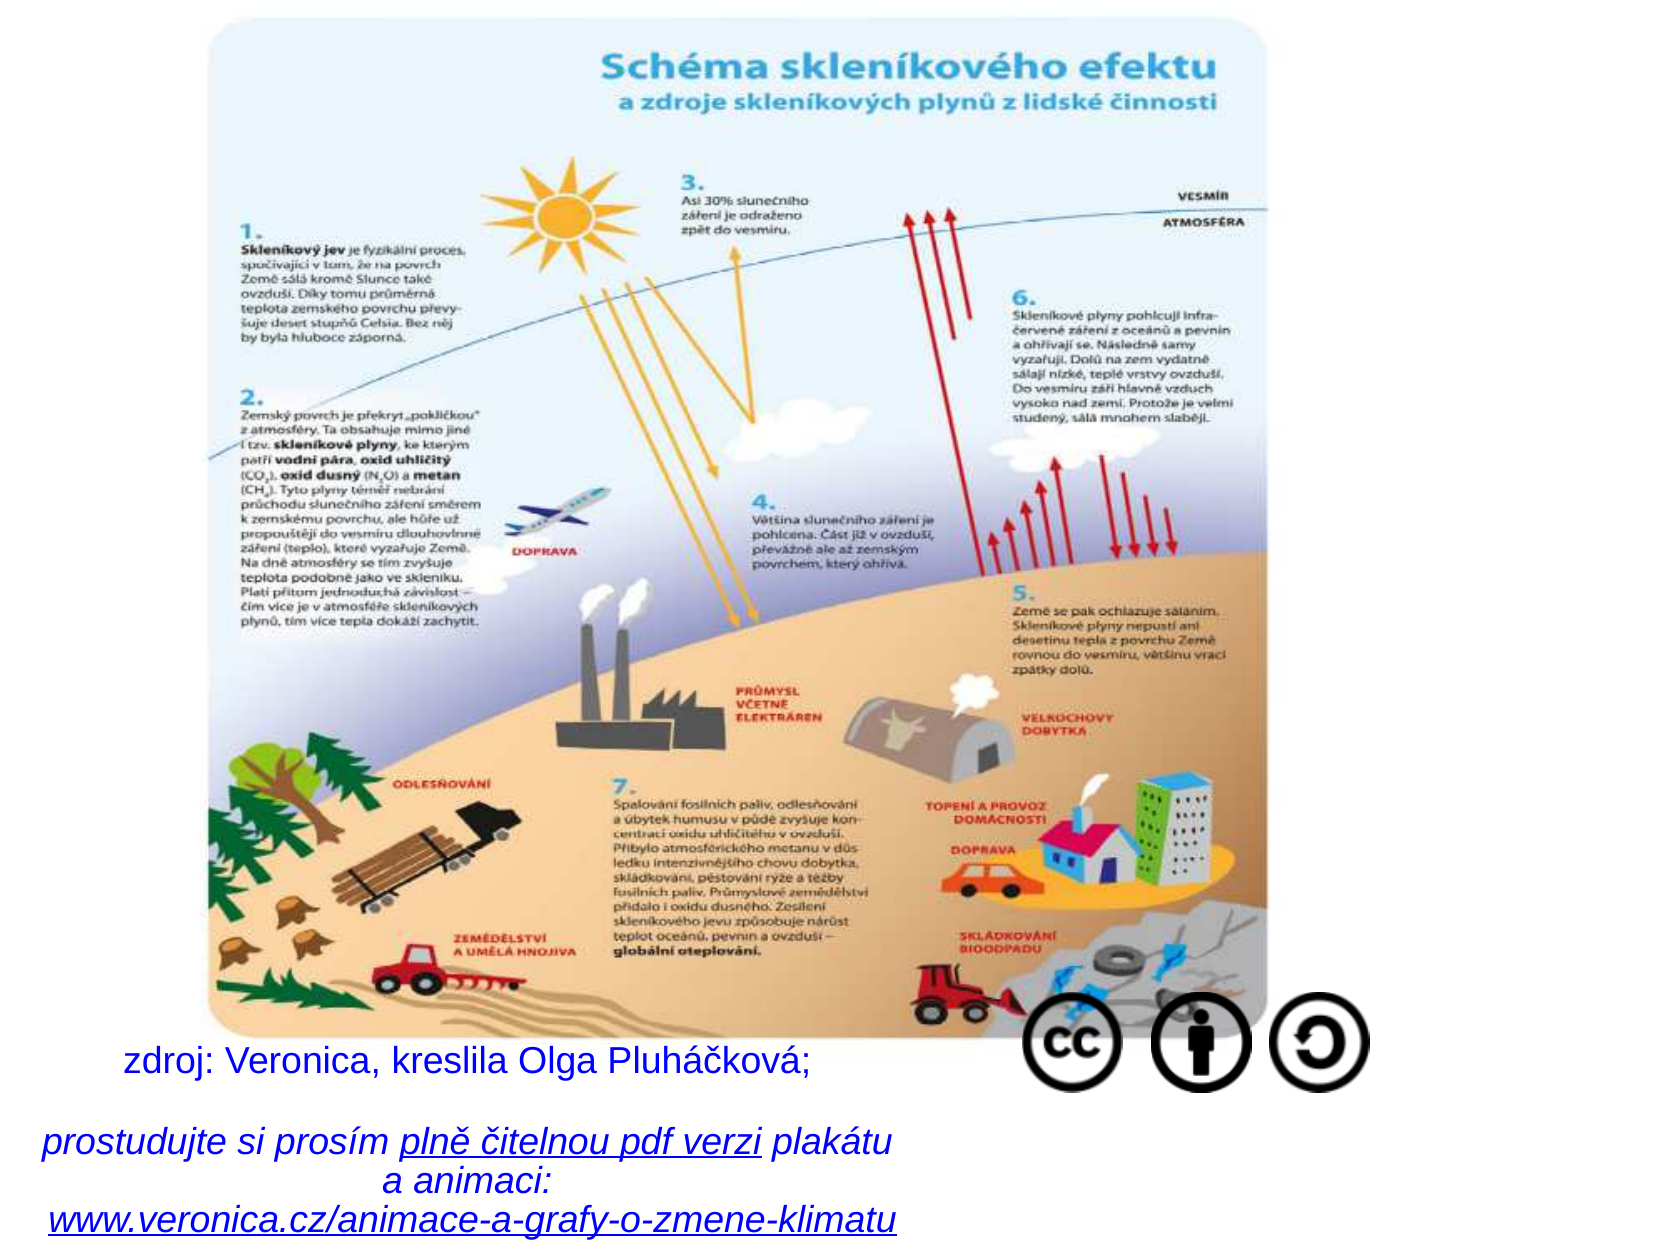

zdroj: Veronica, kreslila Olga Pluháčková;
prostudujte si prosím plně čitelnou pdf verzi plakátu
a animaci:
www.veronica.cz/animace-a-grafy-o-zmene-klimatu